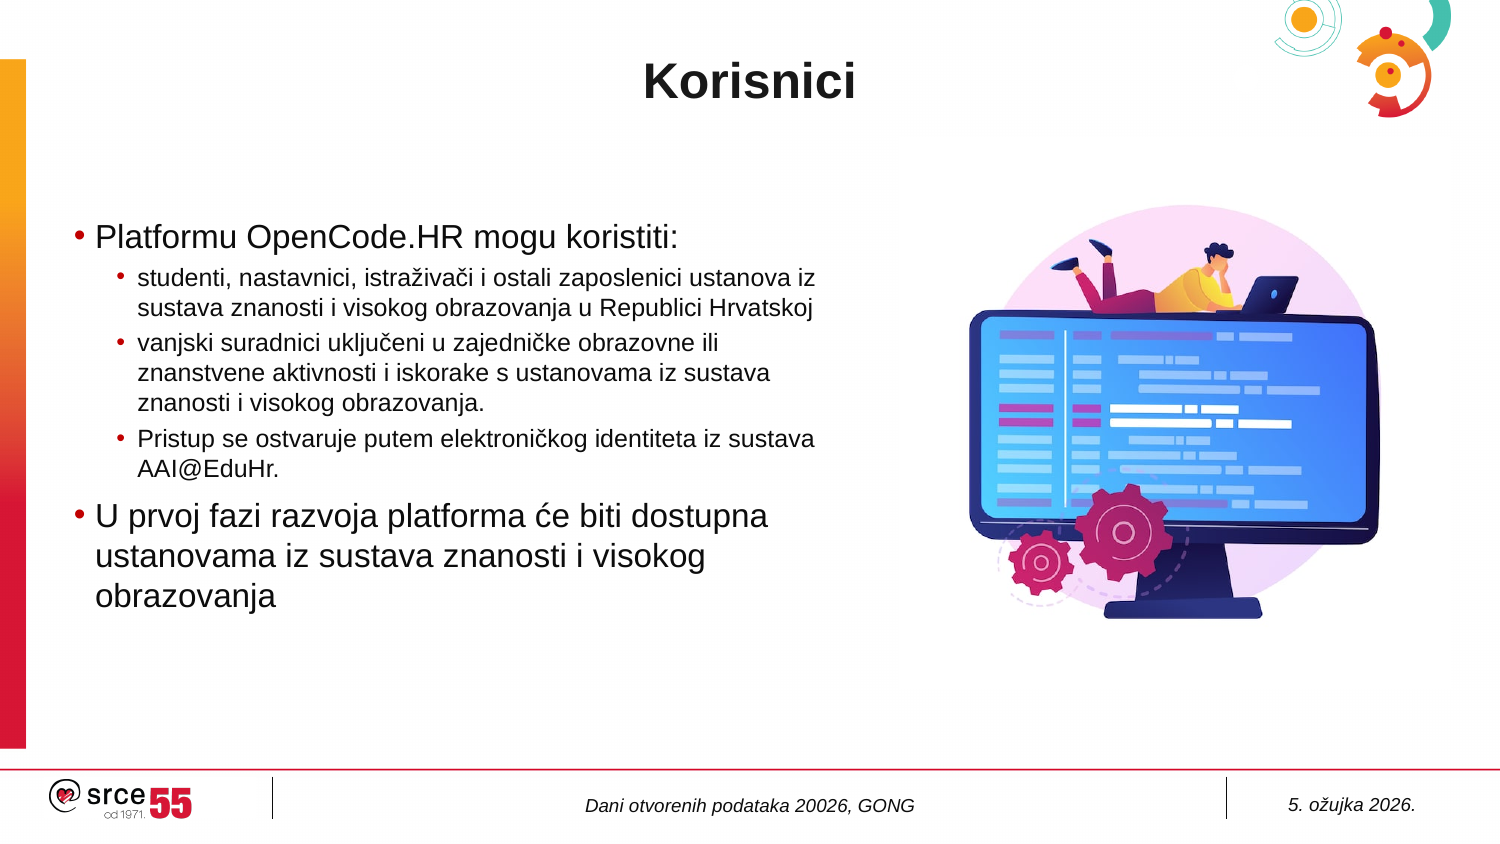

# Korisnici
Platformu OpenCode.HR mogu koristiti:
studenti, nastavnici, istraživači i ostali zaposlenici ustanova iz sustava znanosti i visokog obrazovanja u Republici Hrvatskoj
vanjski suradnici uključeni u zajedničke obrazovne ili znanstvene aktivnosti i iskorake s ustanovama iz sustava znanosti i visokog obrazovanja.
Pristup se ostvaruje putem elektroničkog identiteta iz sustava AAI@EduHr.
U prvoj fazi razvoja platforma će biti dostupna ustanovama iz sustava znanosti i visokog obrazovanja
5. ožujka 2026.
Dani otvorenih podataka 20026, GONG